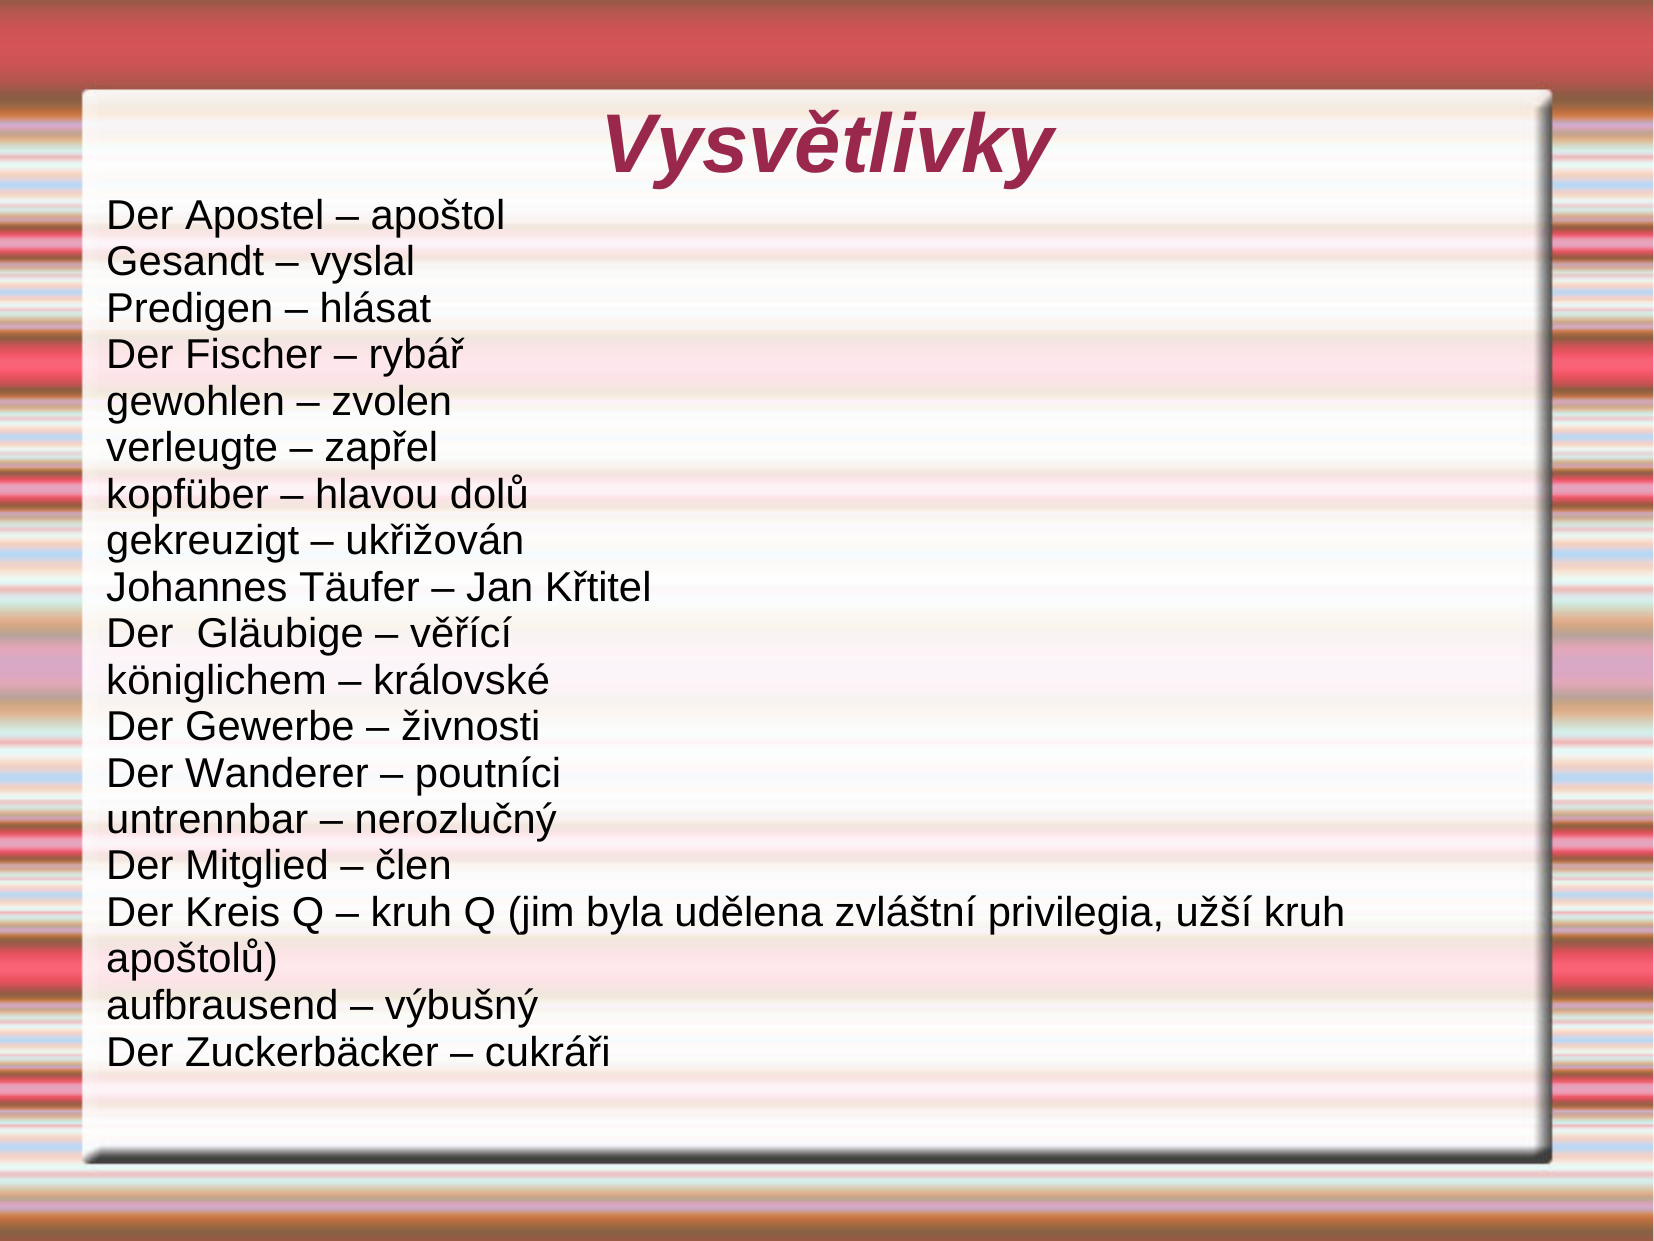

# Vysvětlivky
Der Apostel – apoštol
Gesandt – vyslal
Predigen – hlásat
Der Fischer – rybář
gewohlen – zvolen
verleugte – zapřel
kopfüber – hlavou dolů
gekreuzigt – ukřižován
Johannes Täufer – Jan Křtitel
Der Gläubige – věřící
königlichem – královské
Der Gewerbe – živnosti
Der Wanderer – poutníci
untrennbar – nerozlučný
Der Mitglied – člen
Der Kreis Q – kruh Q (jim byla udělena zvláštní privilegia, užší kruh apoštolů)
aufbrausend – výbušný
Der Zuckerbäcker – cukráři